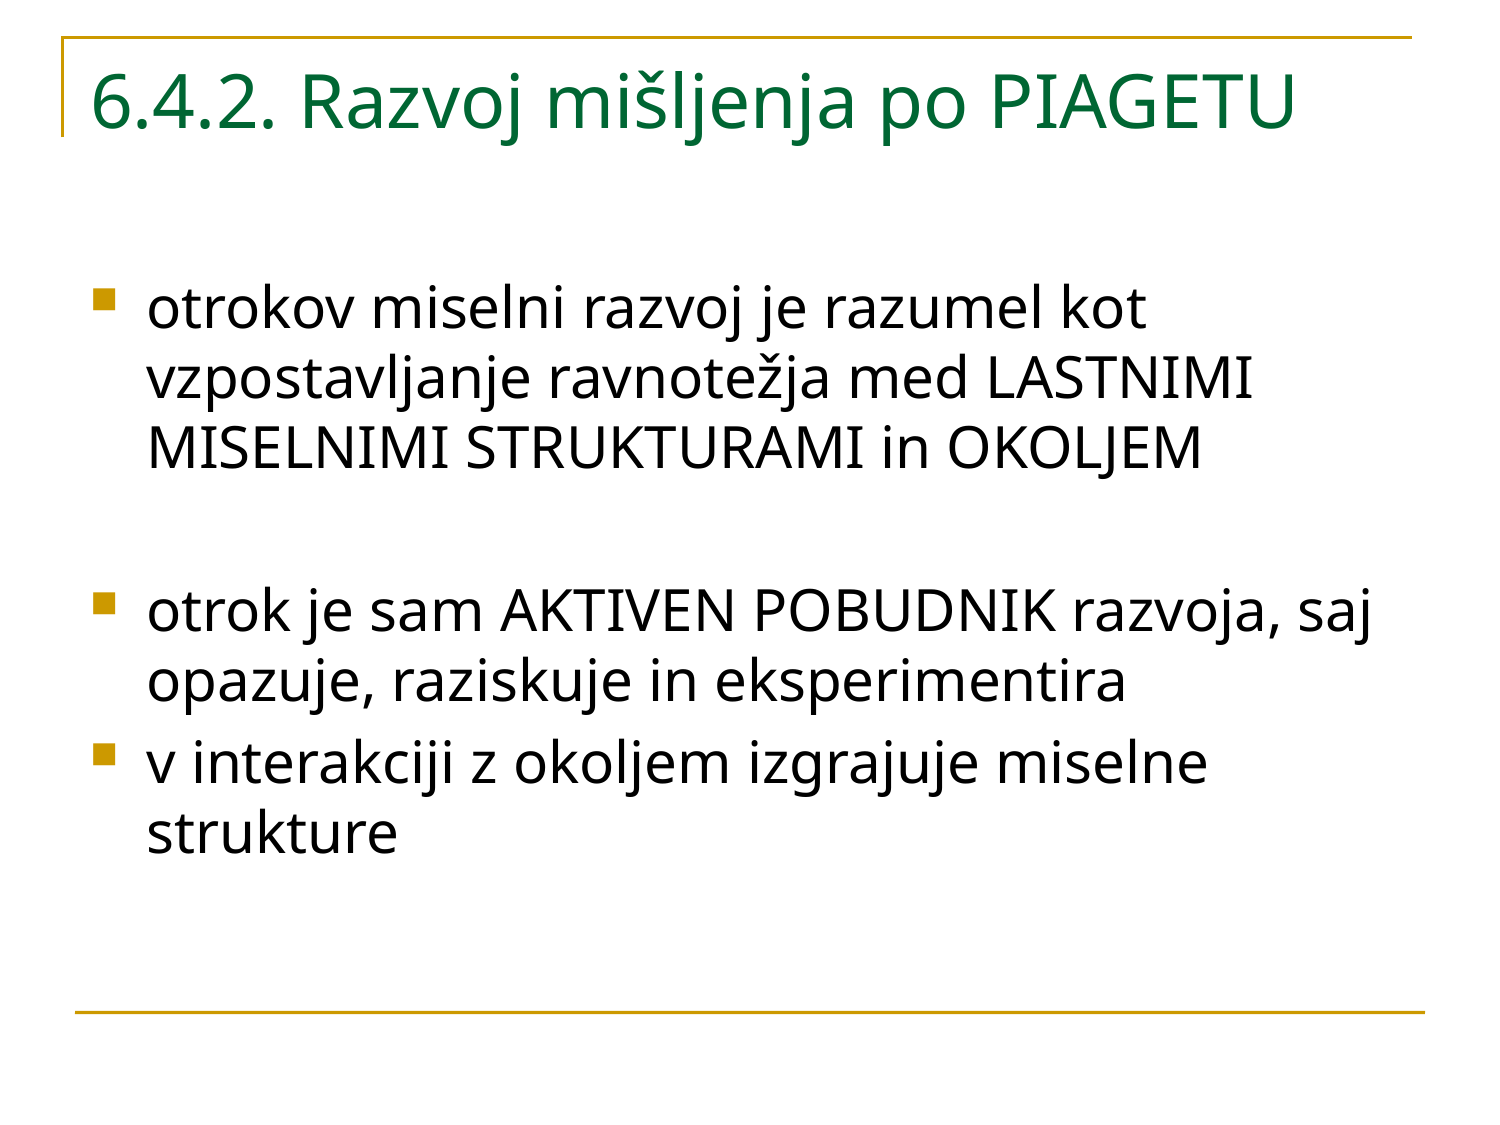

# 6.4.2. Razvoj mišljenja po PIAGETU
otrokov miselni razvoj je razumel kot vzpostavljanje ravnotežja med LASTNIMI MISELNIMI STRUKTURAMI in OKOLJEM
otrok je sam AKTIVEN POBUDNIK razvoja, saj opazuje, raziskuje in eksperimentira
v interakciji z okoljem izgrajuje miselne strukture